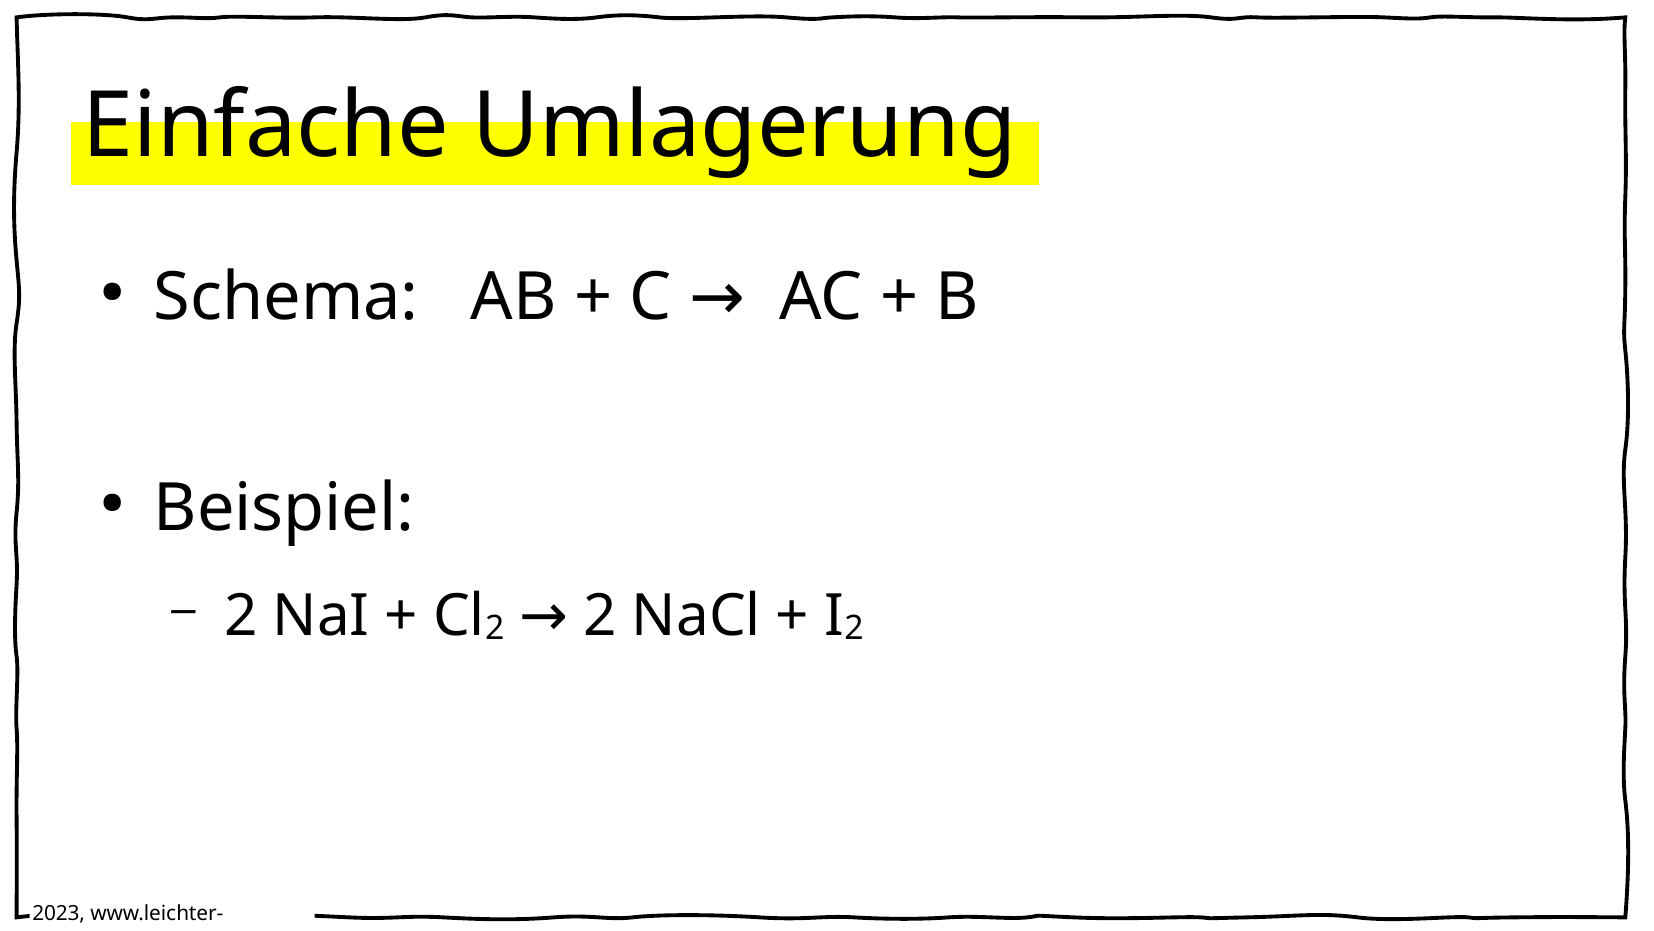

# Einfache Umlagerung
Schema: AB + C → AC + B
Beispiel:
2 NaI + Cl2 → 2 NaCl + I2